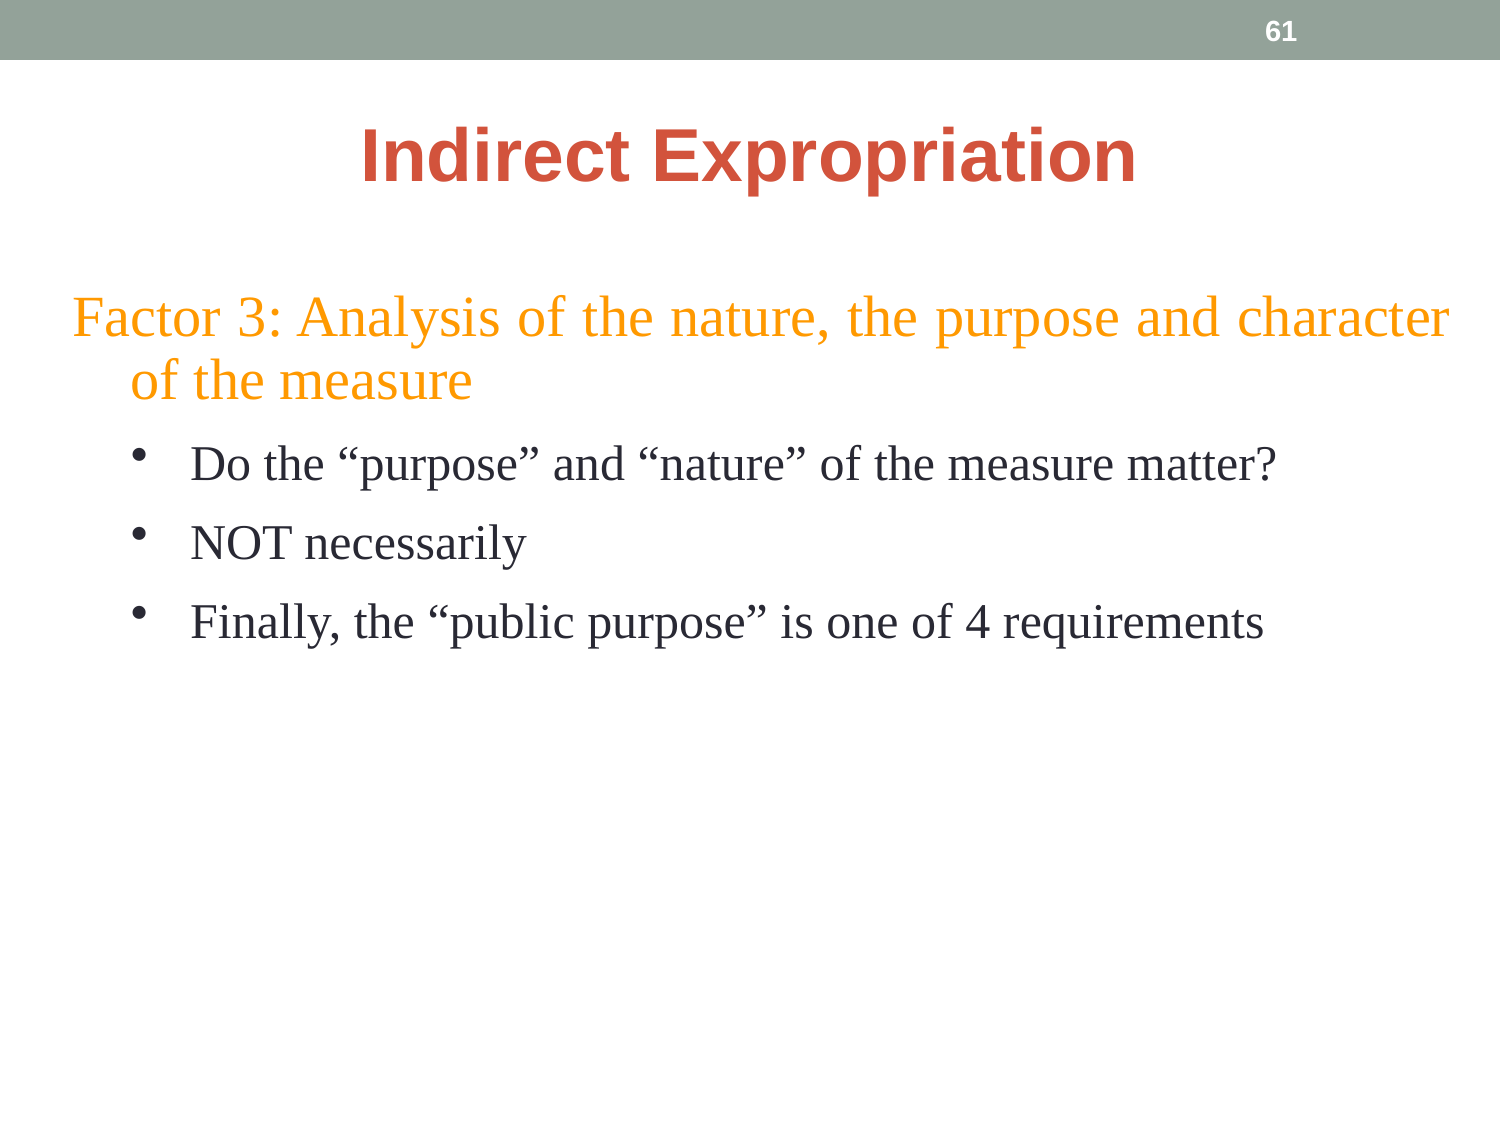

Indirect Expropriation
 Factor 3: Analysis of the nature, the purpose and character of the measure
 Do the “purpose” and “nature” of the measure matter?
 NOT necessarily
 Finally, the “public purpose” is one of 4 requirements